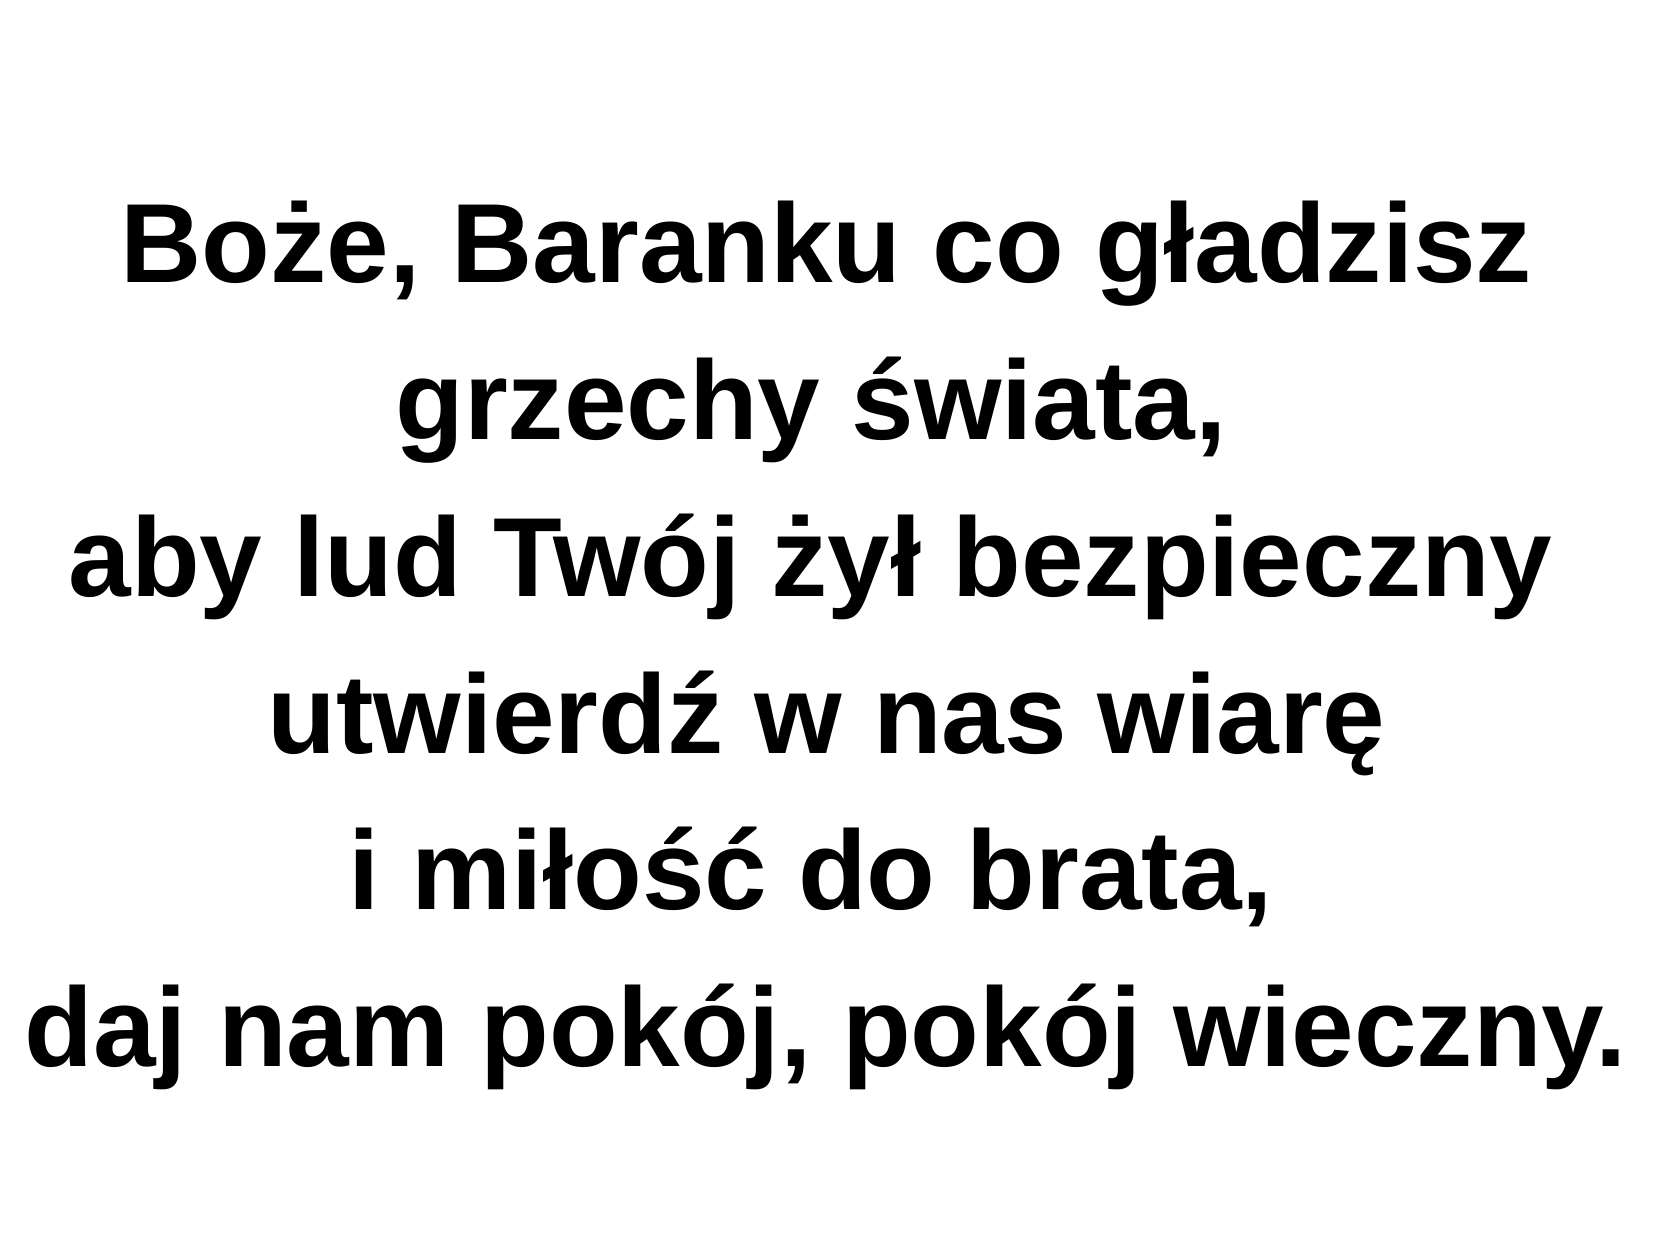

# Boże, Baranku co gładzisz grzechy świata,
aby lud Twój żył bezpieczny
utwierdź w nas wiarę
i miłość do brata,
daj nam pokój, pokój wieczny.